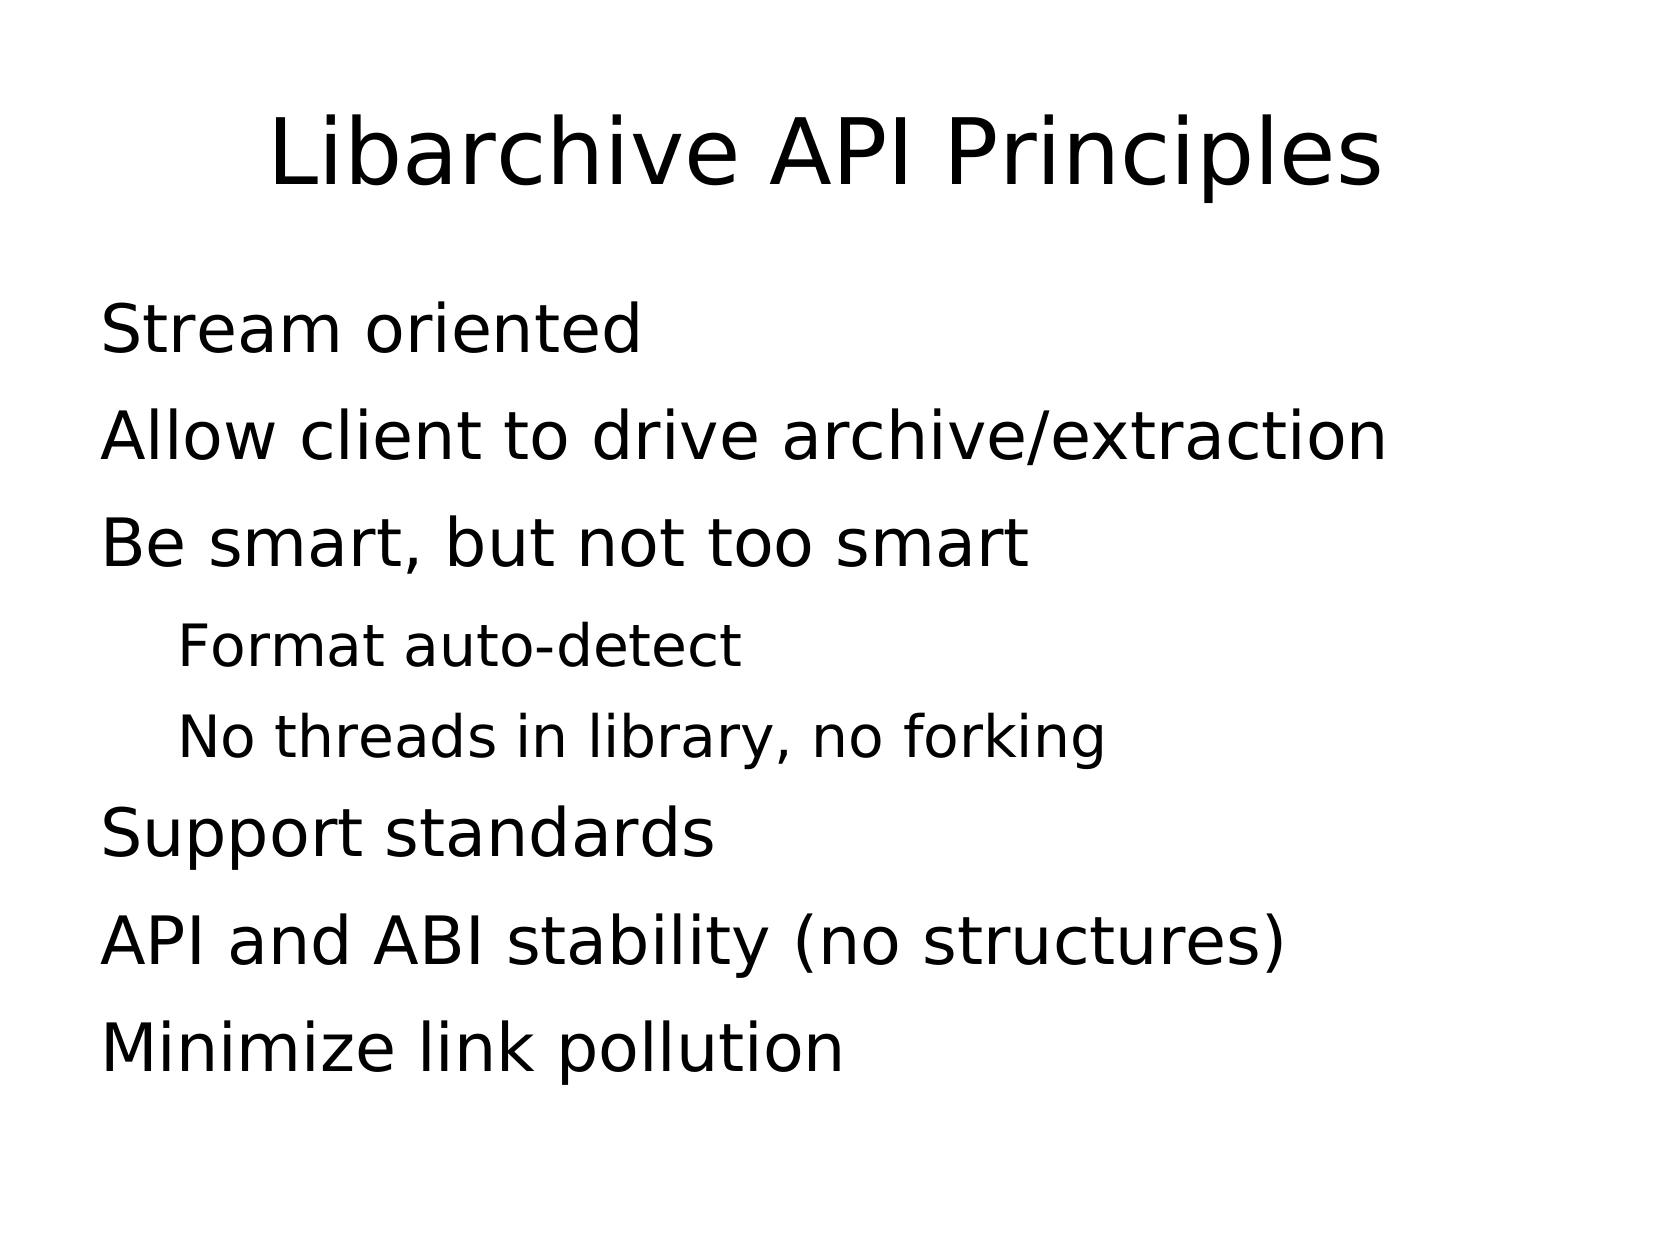

# Libarchive API Principles
Stream oriented
Allow client to drive archive/extraction
Be smart, but not too smart
Format auto-detect
No threads in library, no forking
Support standards
API and ABI stability (no structures)
Minimize link pollution